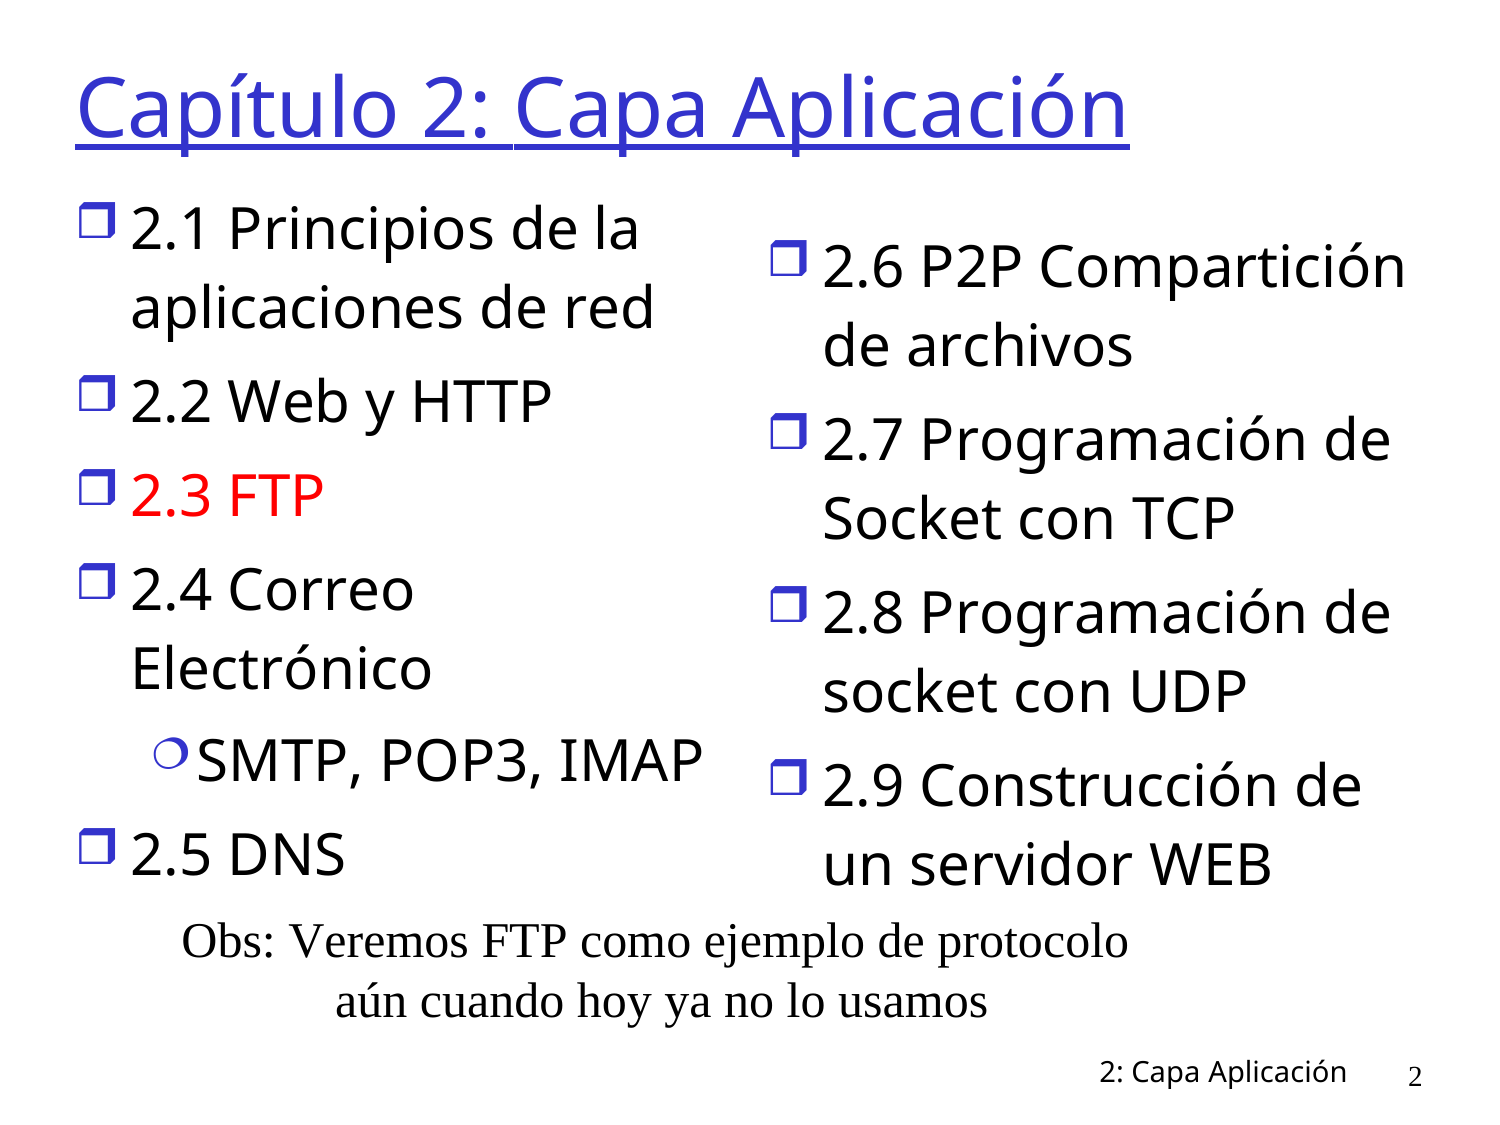

# Capítulo 2: Capa Aplicación
2.1 Principios de la aplicaciones de red
2.2 Web y HTTP
2.3 FTP
2.4 Correo Electrónico
SMTP, POP3, IMAP
2.5 DNS
2.6 P2P Compartición de archivos
2.7 Programación de Socket con TCP
2.8 Programación de socket con UDP
2.9 Construcción de un servidor WEB
Obs: Veremos FTP como ejemplo de protocolo
aún cuando hoy ya no lo usamos